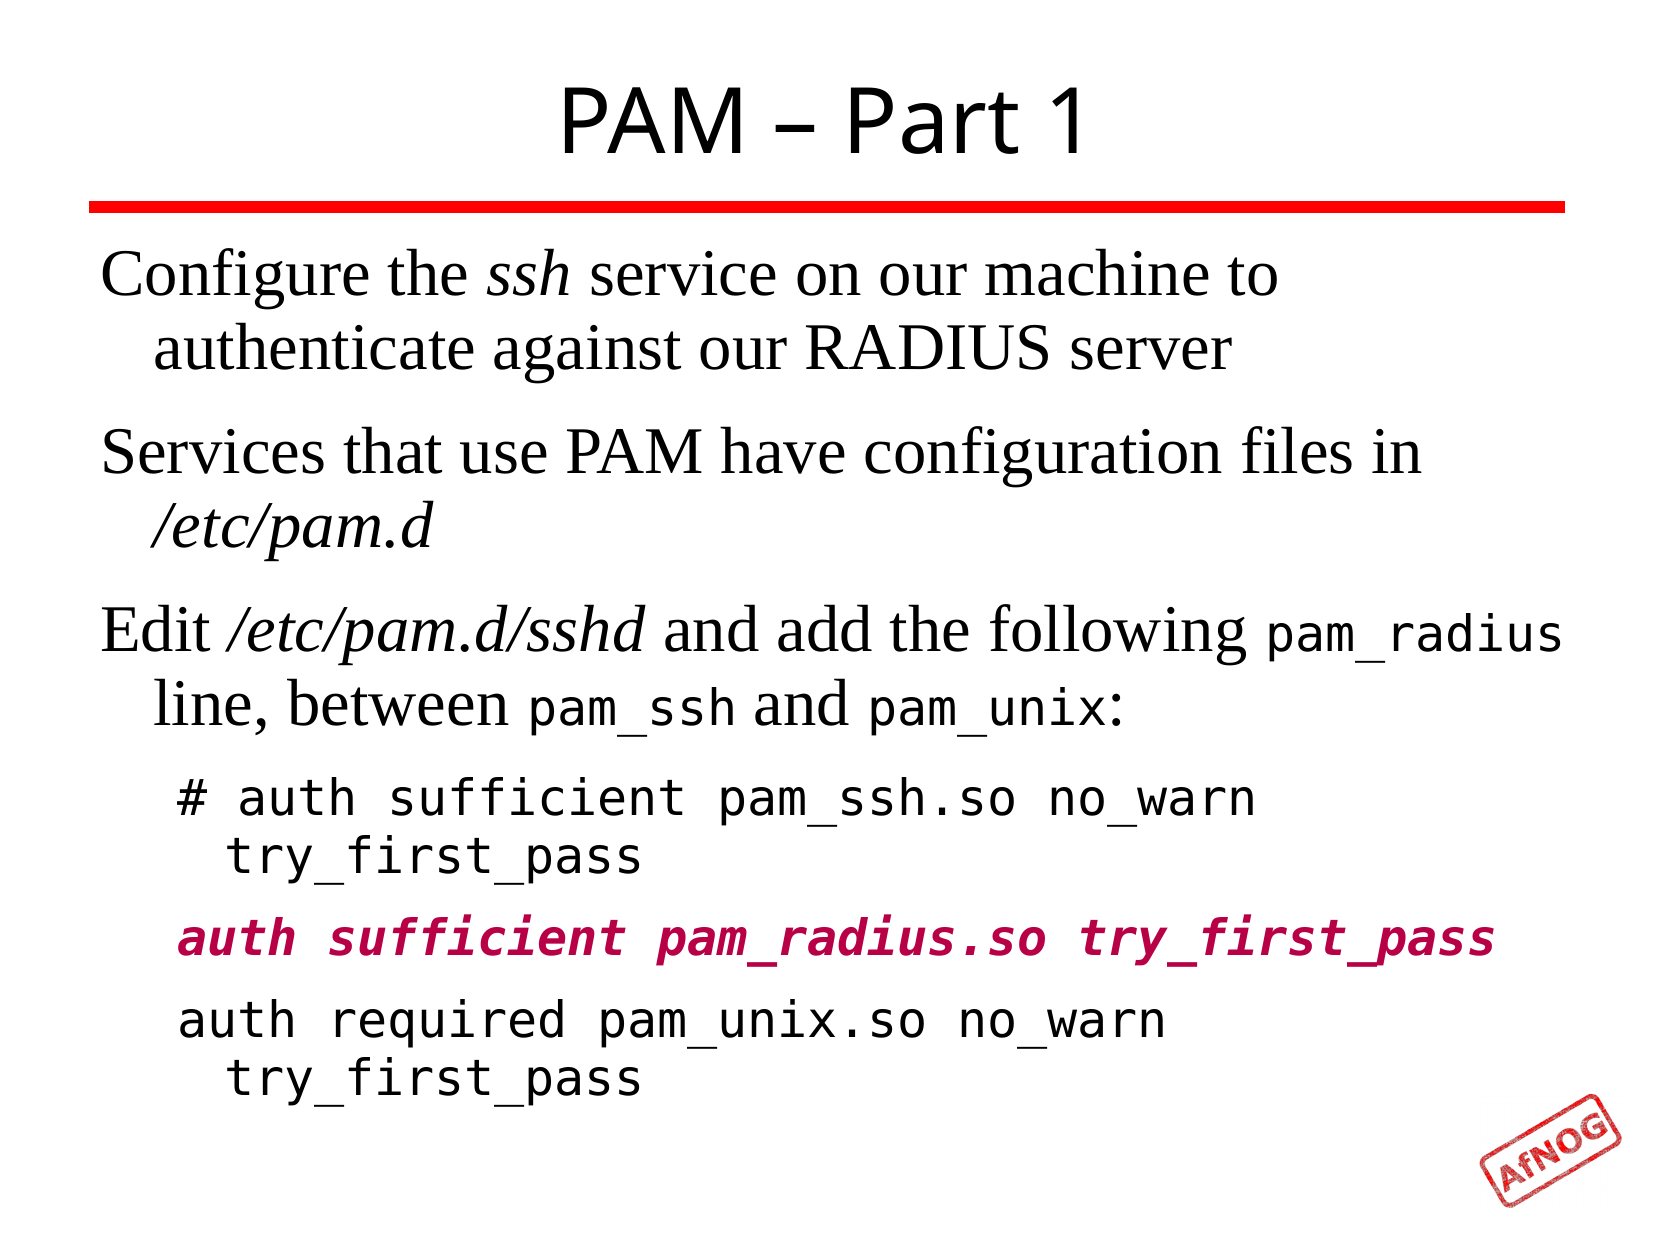

# PAM – Part 1
Configure the ssh service on our machine to authenticate against our RADIUS server
Services that use PAM have configuration files in /etc/pam.d
Edit /etc/pam.d/sshd and add the following pam_radius line, between pam_ssh and pam_unix:
# auth sufficient pam_ssh.so no_warn try_first_pass
auth sufficient pam_radius.so try_first_pass
auth required pam_unix.so no_warn try_first_pass